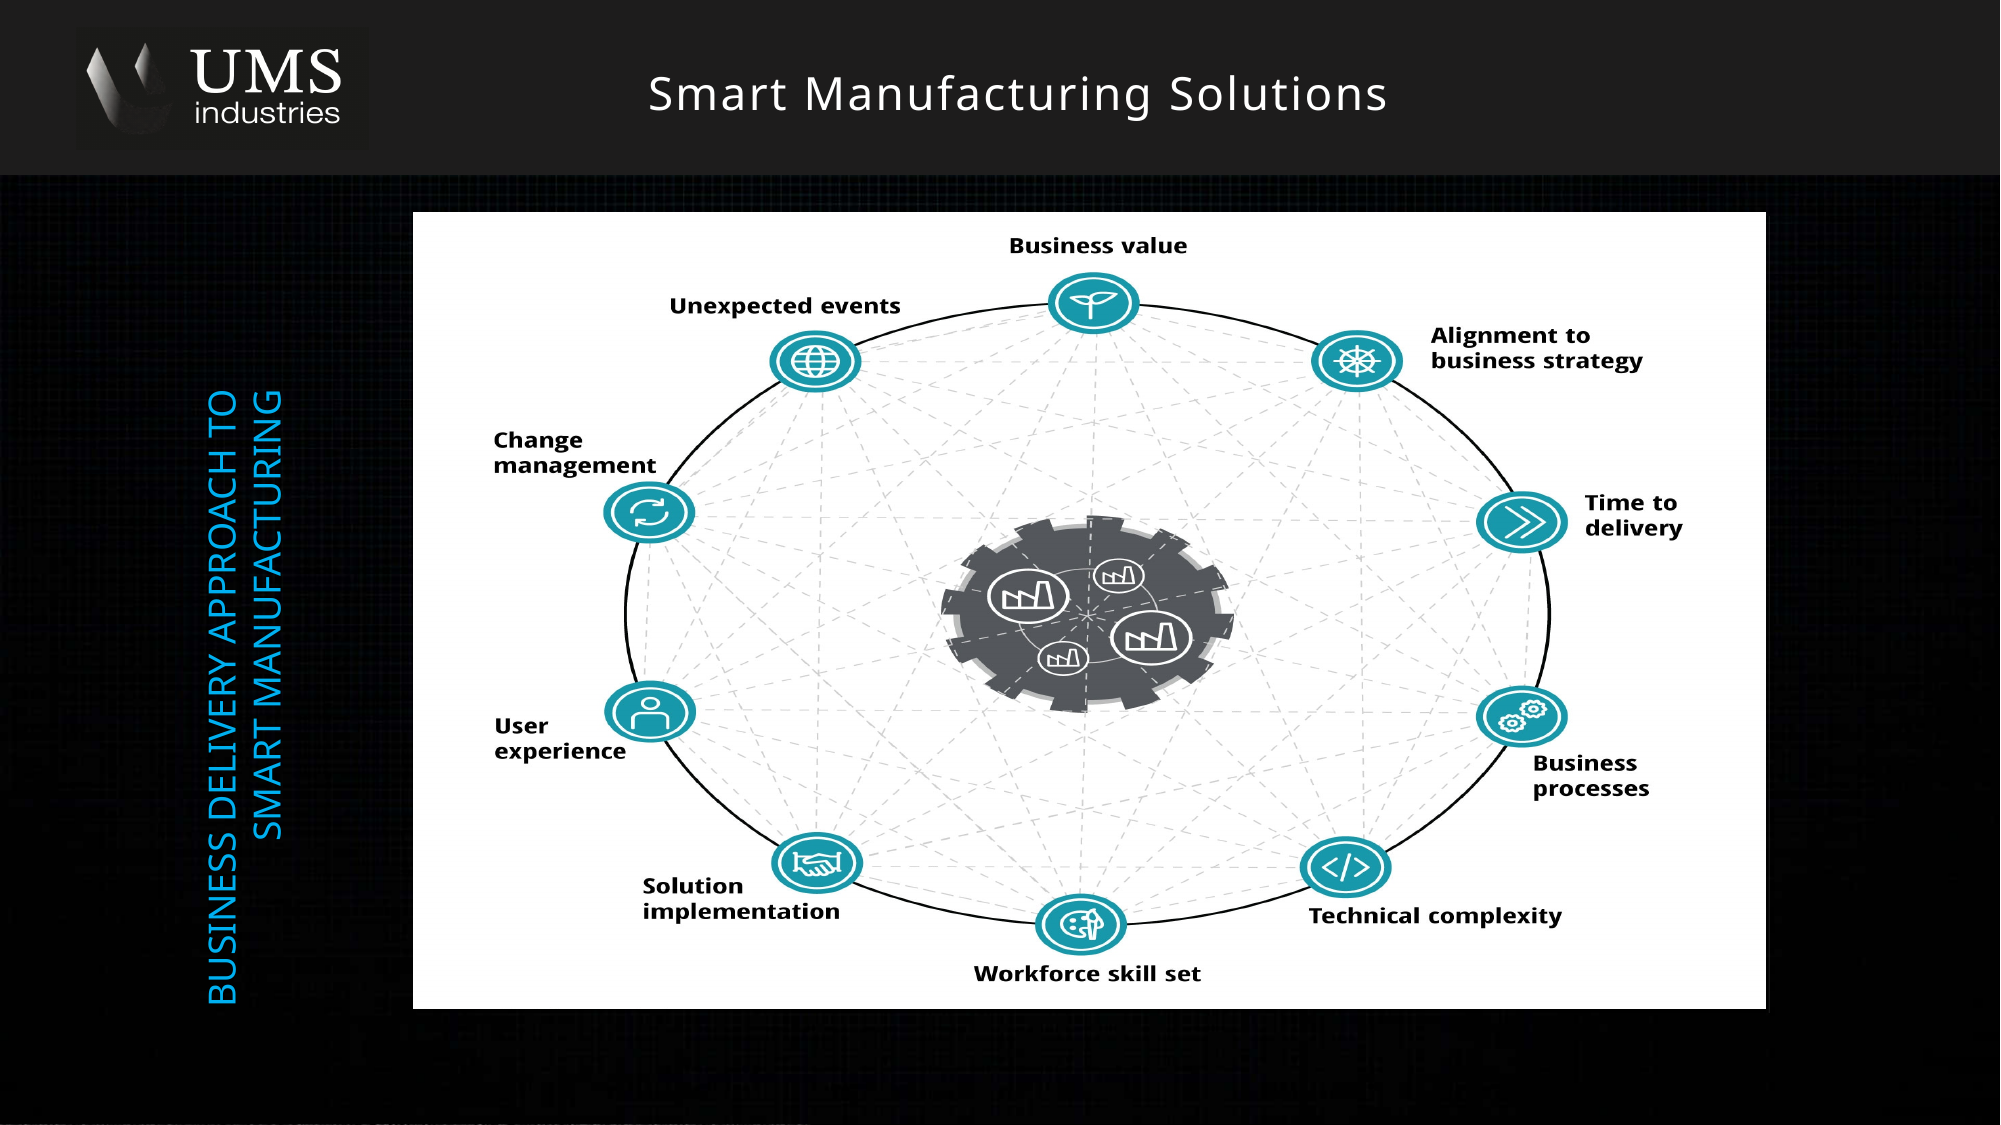

Smart Manufacturing Solutions
BUSINESS DELIVERY APPROACH TO
SMART MANUFACTURING